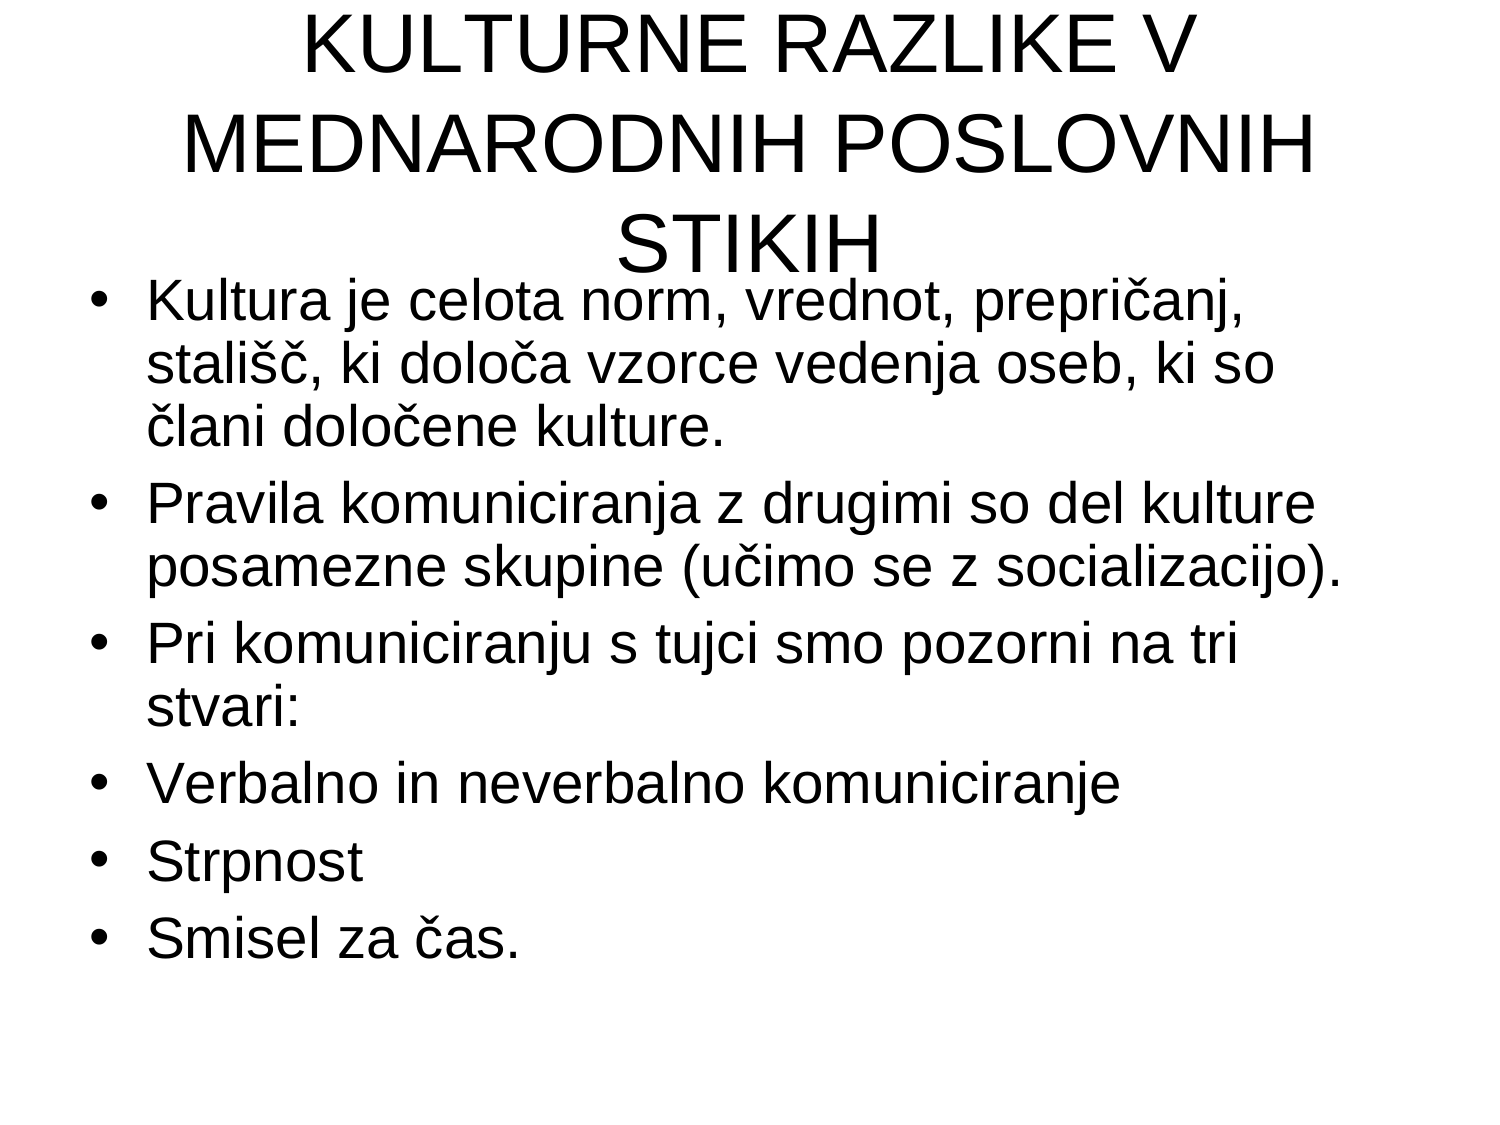

# KULTURNE RAZLIKE V MEDNARODNIH POSLOVNIH STIKIH
Kultura je celota norm, vrednot, prepričanj, stališč, ki določa vzorce vedenja oseb, ki so člani določene kulture.
Pravila komuniciranja z drugimi so del kulture posamezne skupine (učimo se z socializacijo).
Pri komuniciranju s tujci smo pozorni na tri stvari:
Verbalno in neverbalno komuniciranje
Strpnost
Smisel za čas.